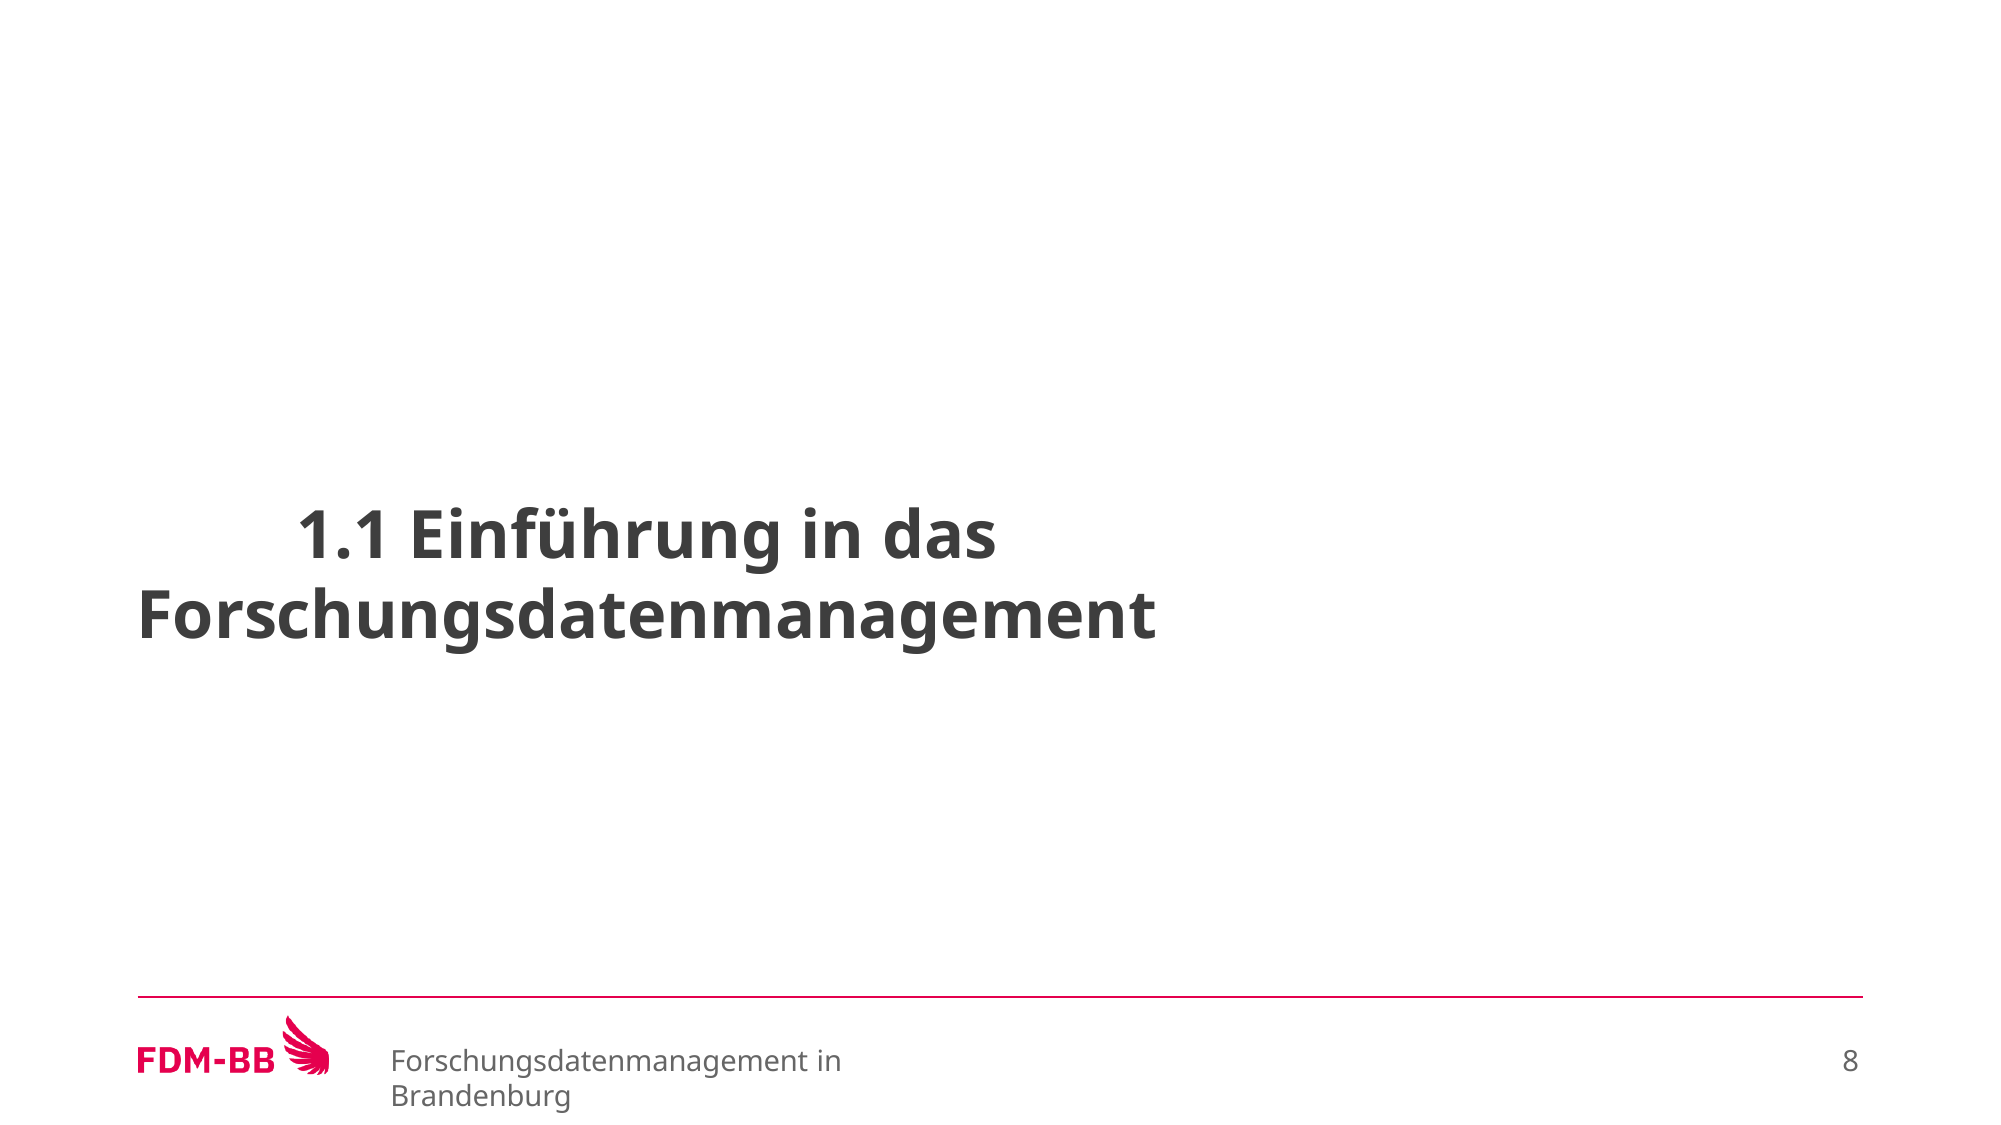

# 1.1 Einführung in das Forschungsdatenmanagement
Forschungsdatenmanagement in Brandenburg